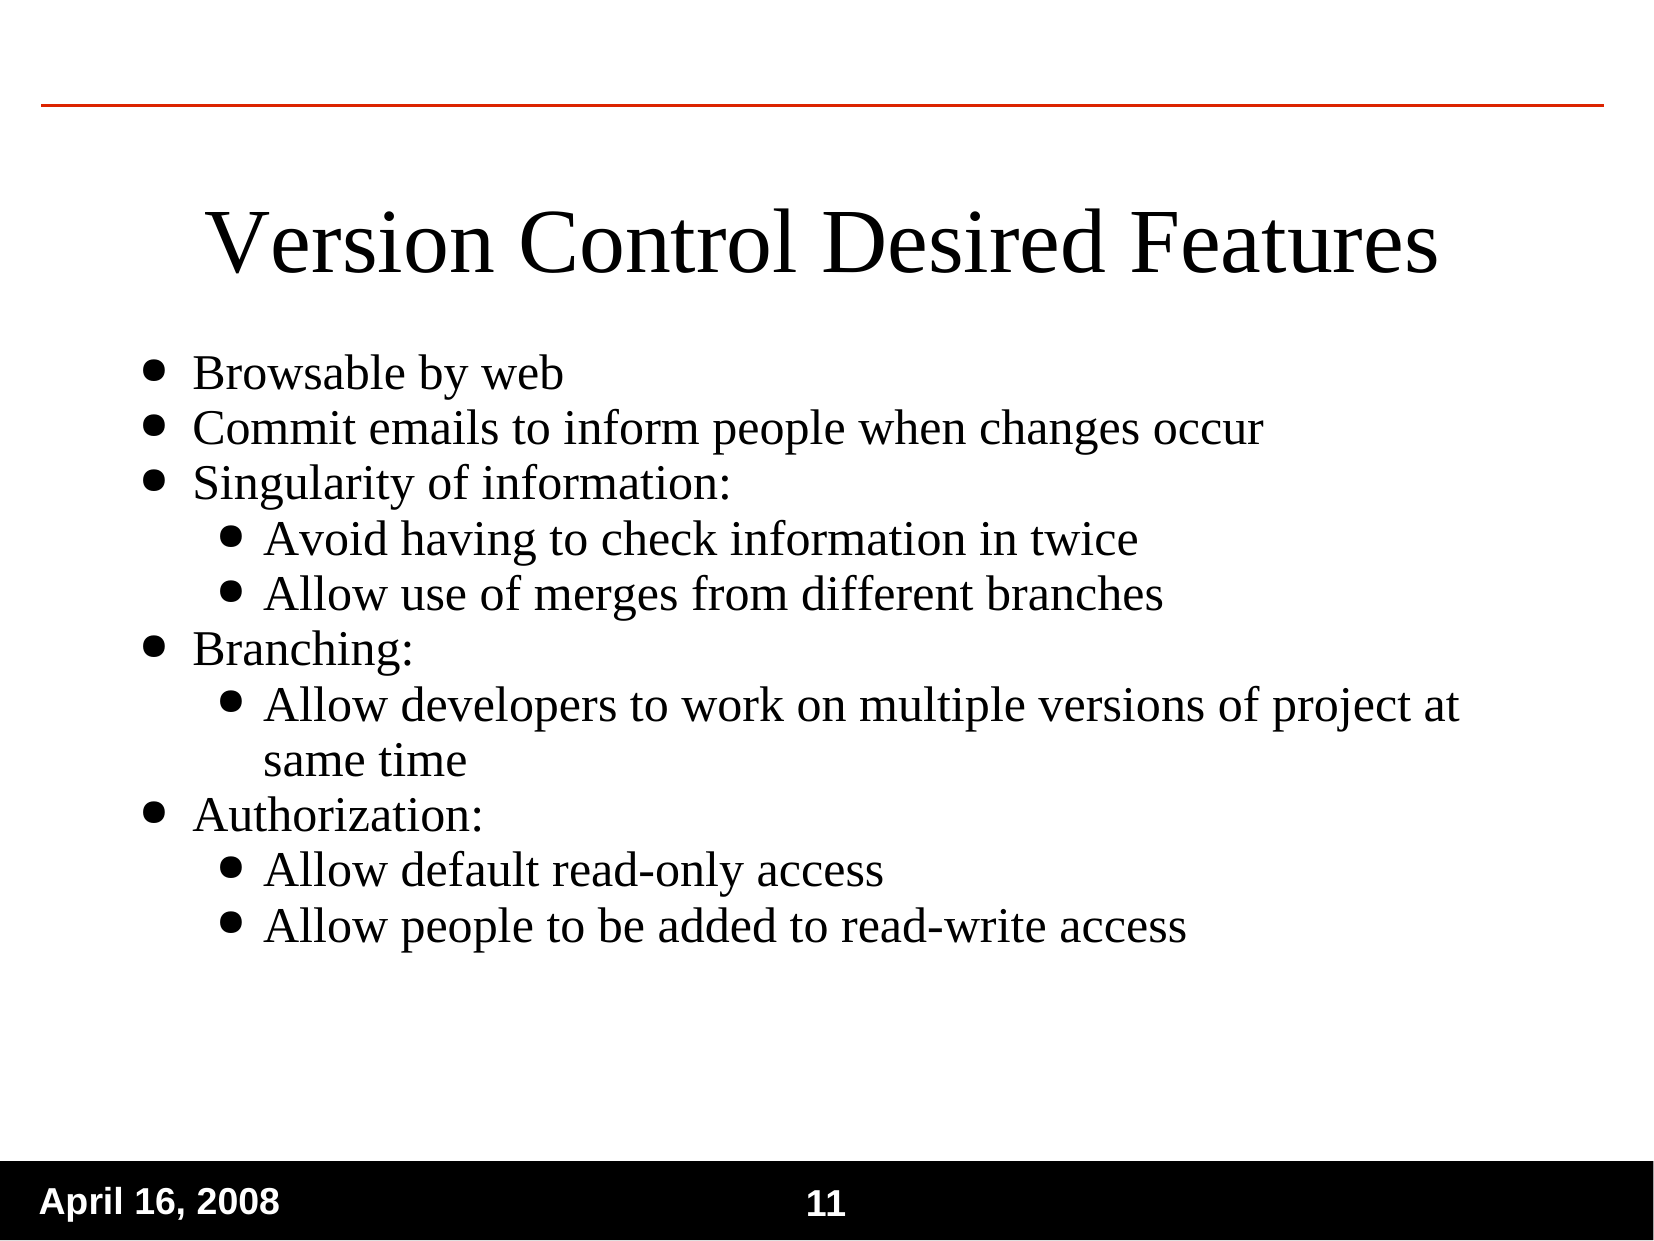

# Version Control Desired Features
Browsable by web
Commit emails to inform people when changes occur
Singularity of information:
Avoid having to check information in twice
Allow use of merges from different branches
Branching:
Allow developers to work on multiple versions of project at same time
Authorization:
Allow default read-only access
Allow people to be added to read-write access